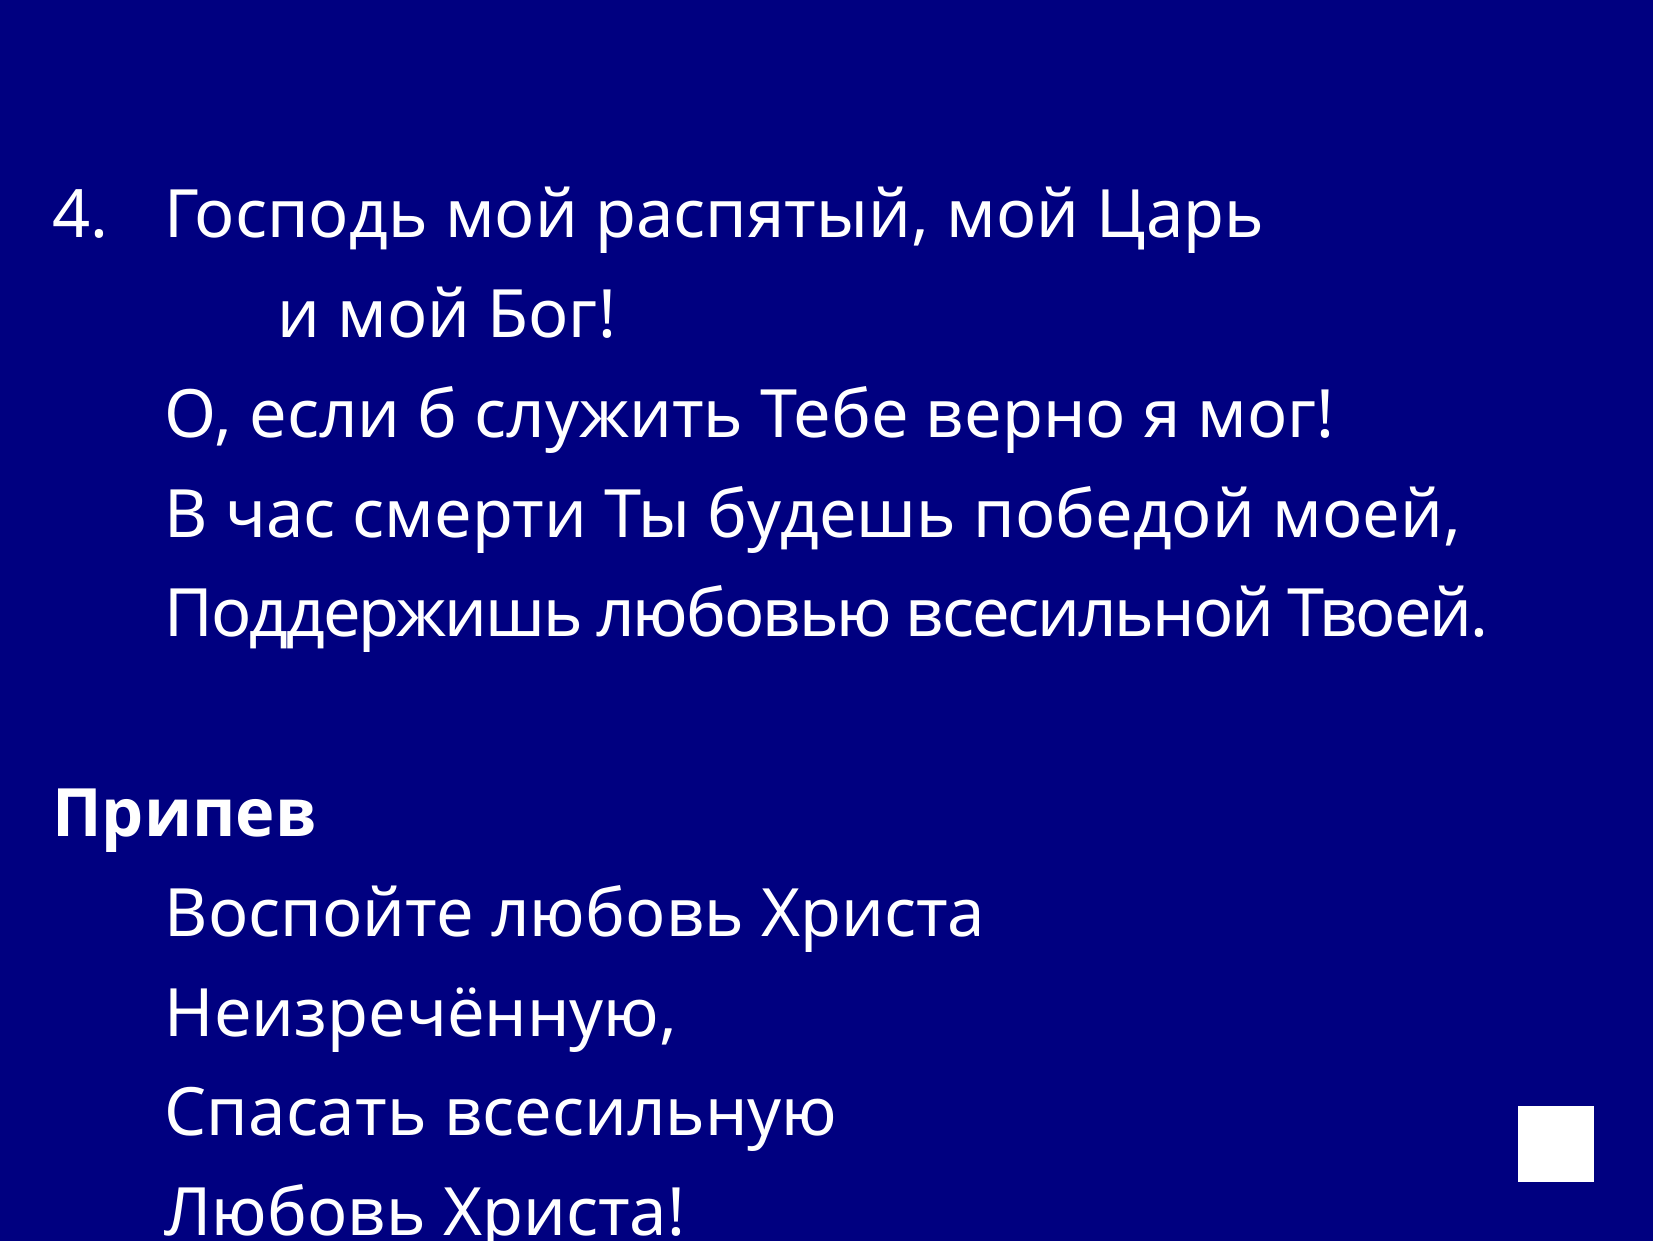

4.	Господь мой распятый, мой Царь
		и мой Бог!
	О, если б служить Тебе верно я мог!
	В час смерти Ты будешь победой моей,
	Поддержишь любовью всесильной Твоей.
Припев
	Воспойте любовь Христа
	Неизречённую,
	Спасать всесильную
	Любовь Христа!